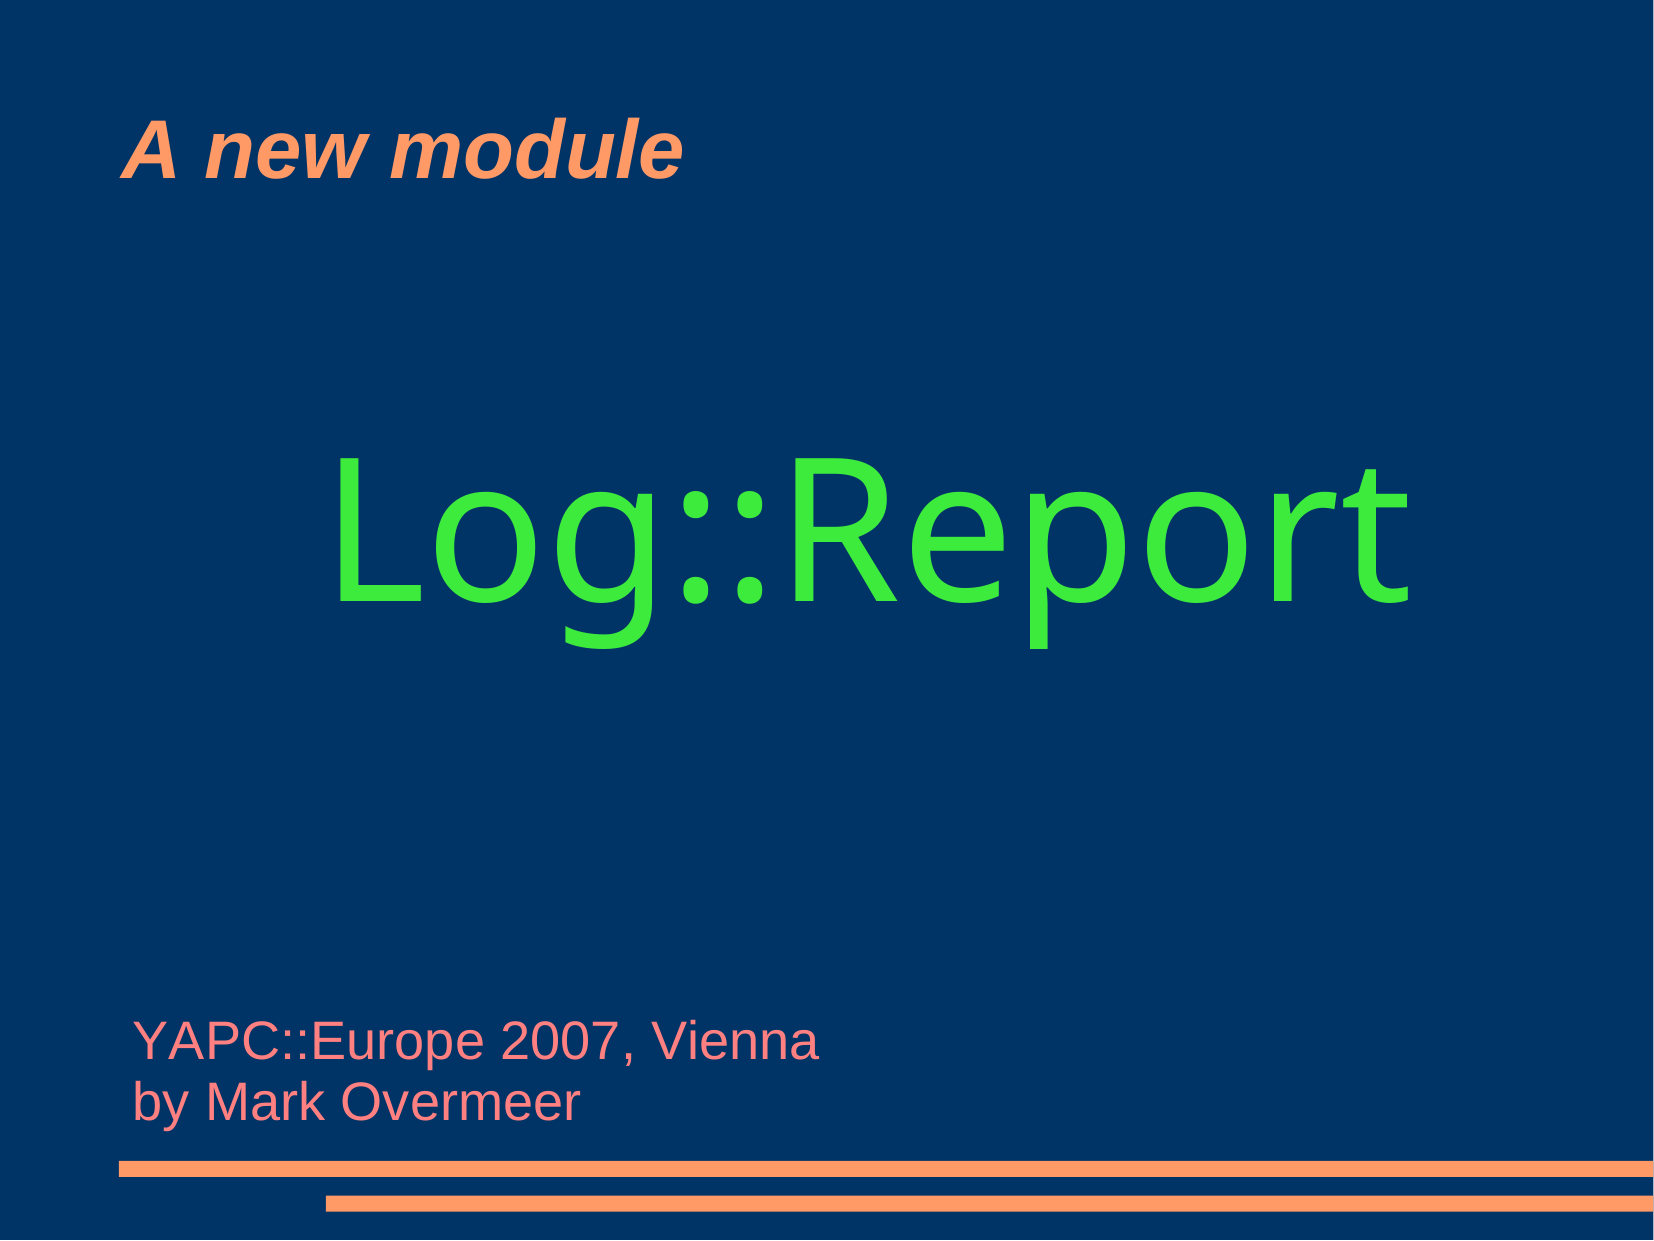

# A new module
Log::Report
YAPC::Europe 2007, Vienna
by Mark Overmeer